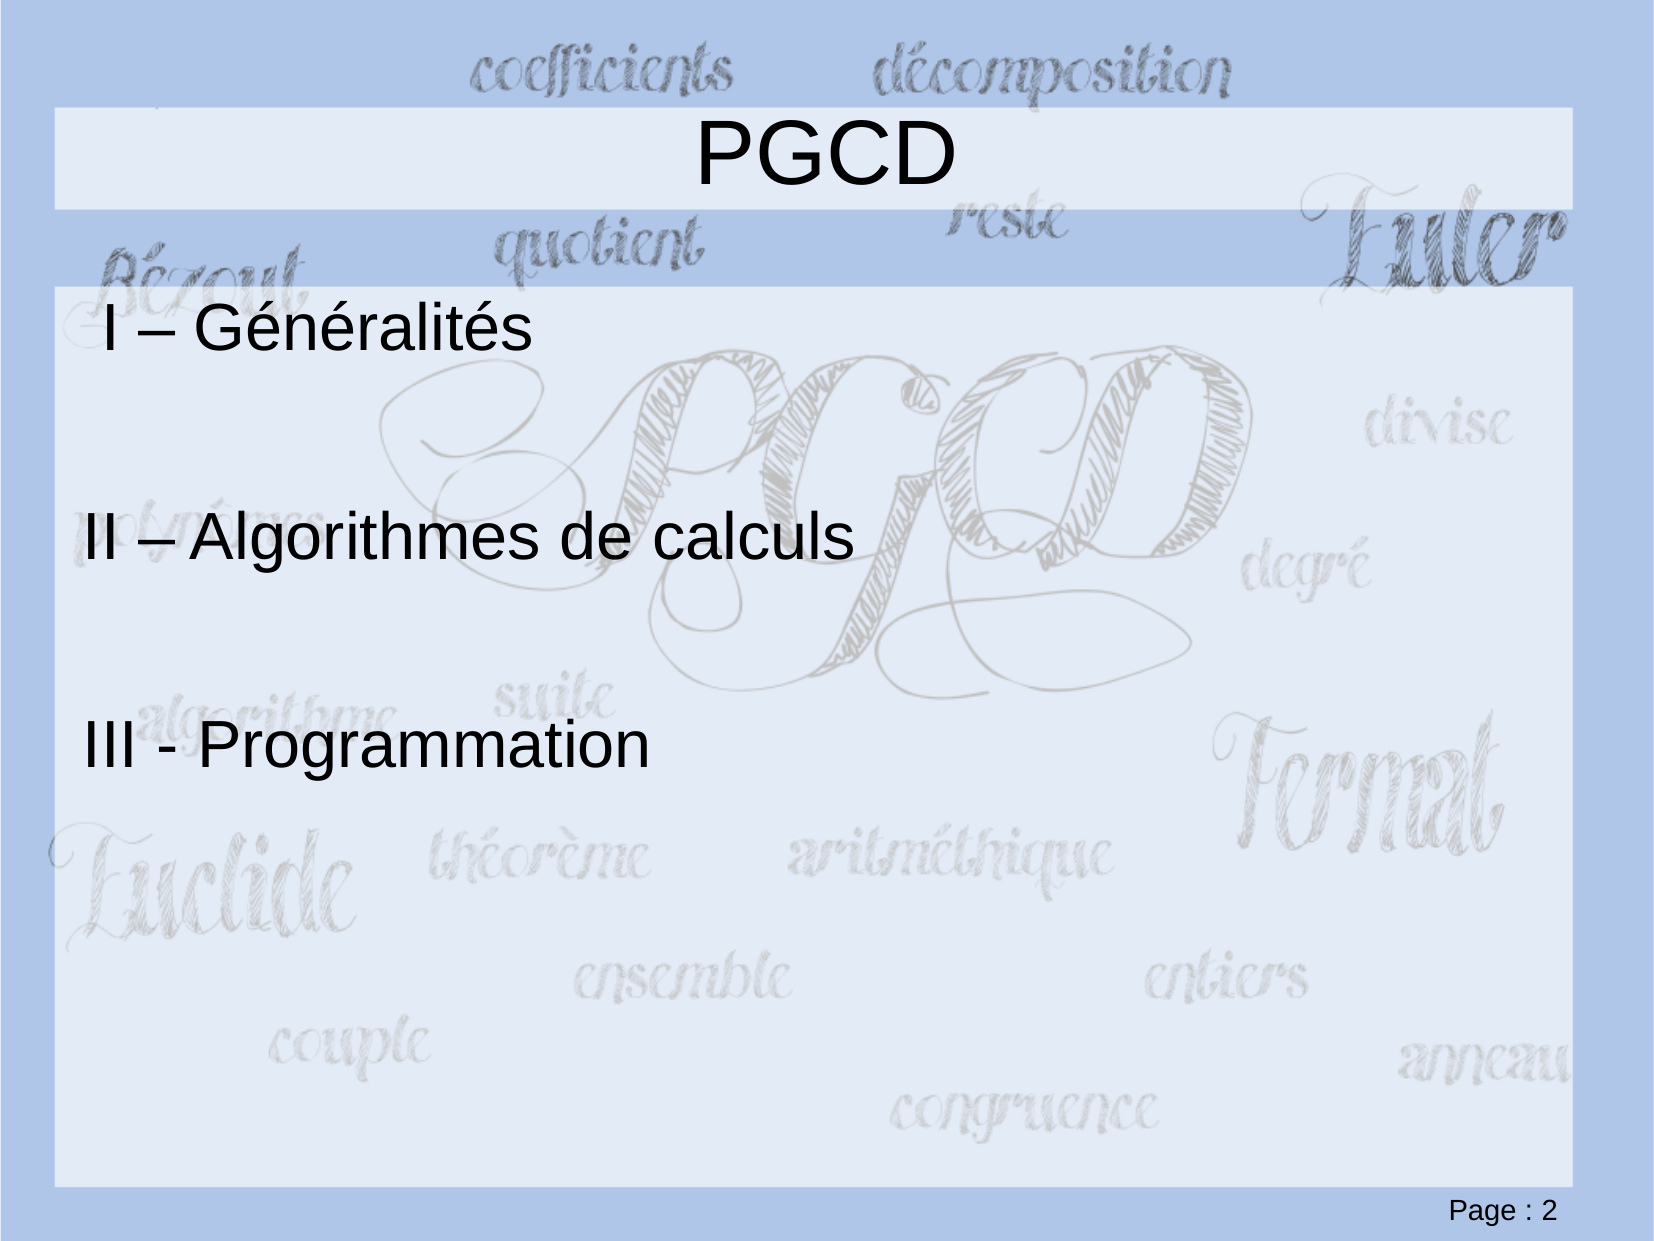

# PGCD
 I – Généralités
II – Algorithmes de calculs
III - Programmation